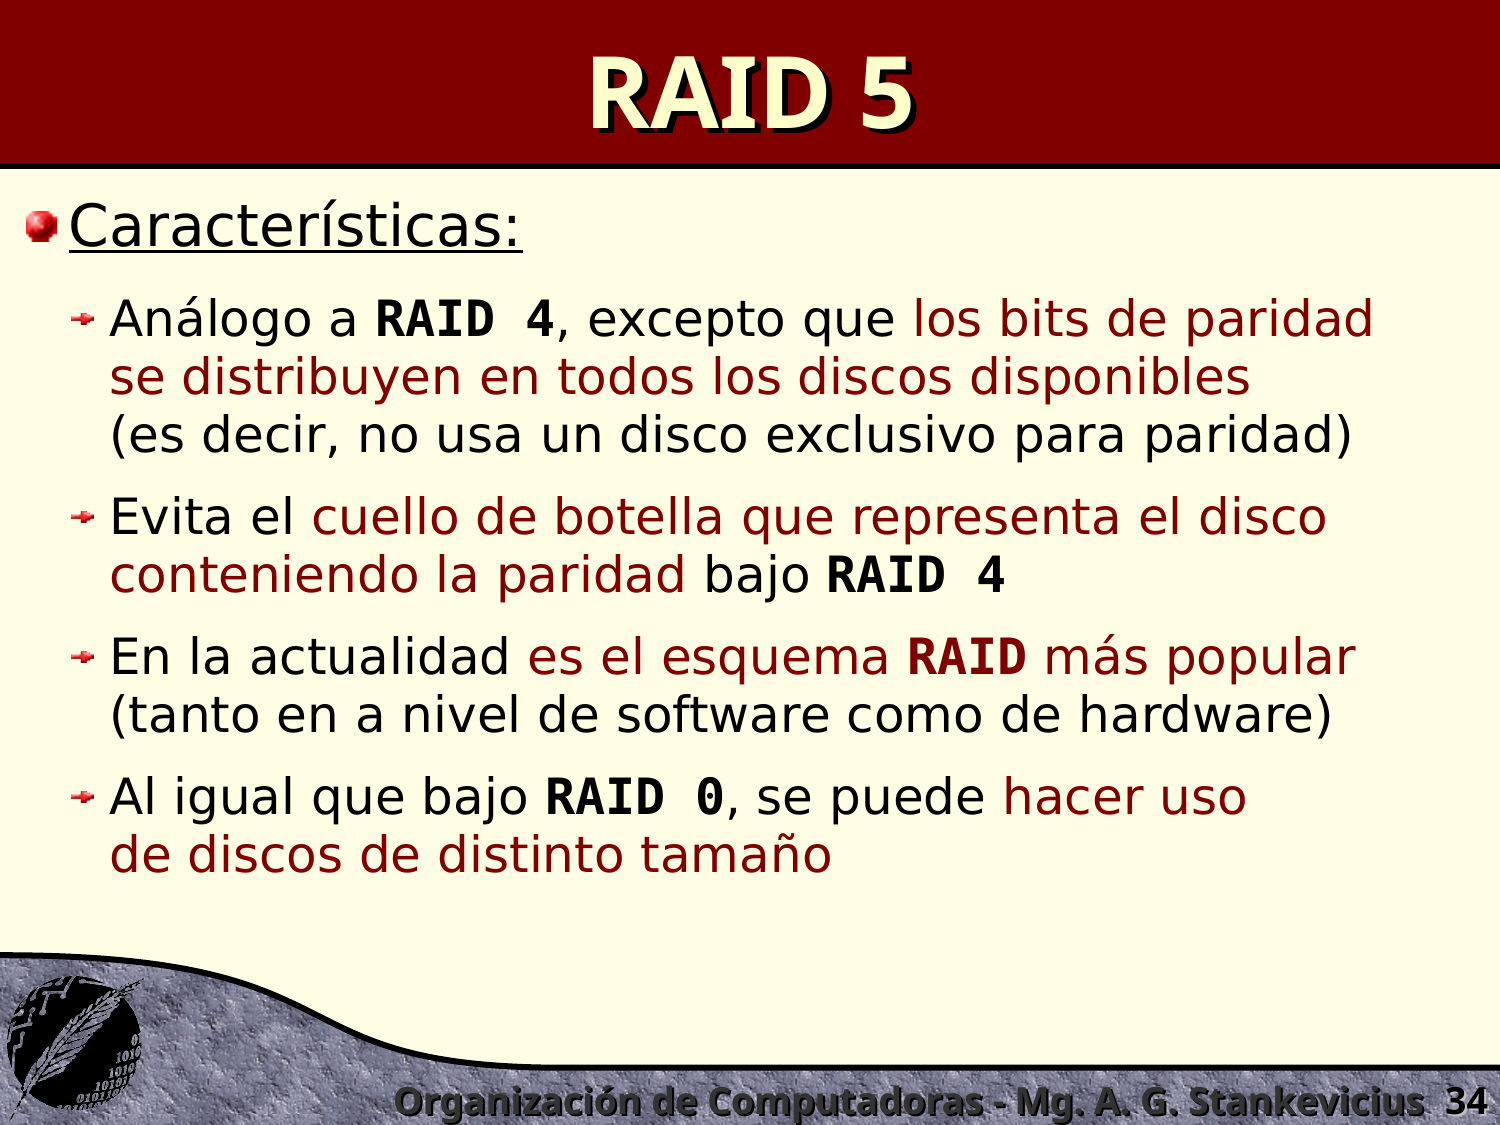

# RAID 5
Características:
Análogo a RAID 4, excepto que los bits de paridad
se distribuyen en todos los discos disponibles
(es decir, no usa un disco exclusivo para paridad)
Evita el cuello de botella que representa el disco conteniendo la paridad bajo RAID 4
En la actualidad es el esquema RAID más popular (tanto en a nivel de software como de hardware)
Al igual que bajo RAID 0, se puede hacer uso
de discos de distinto tamaño
34